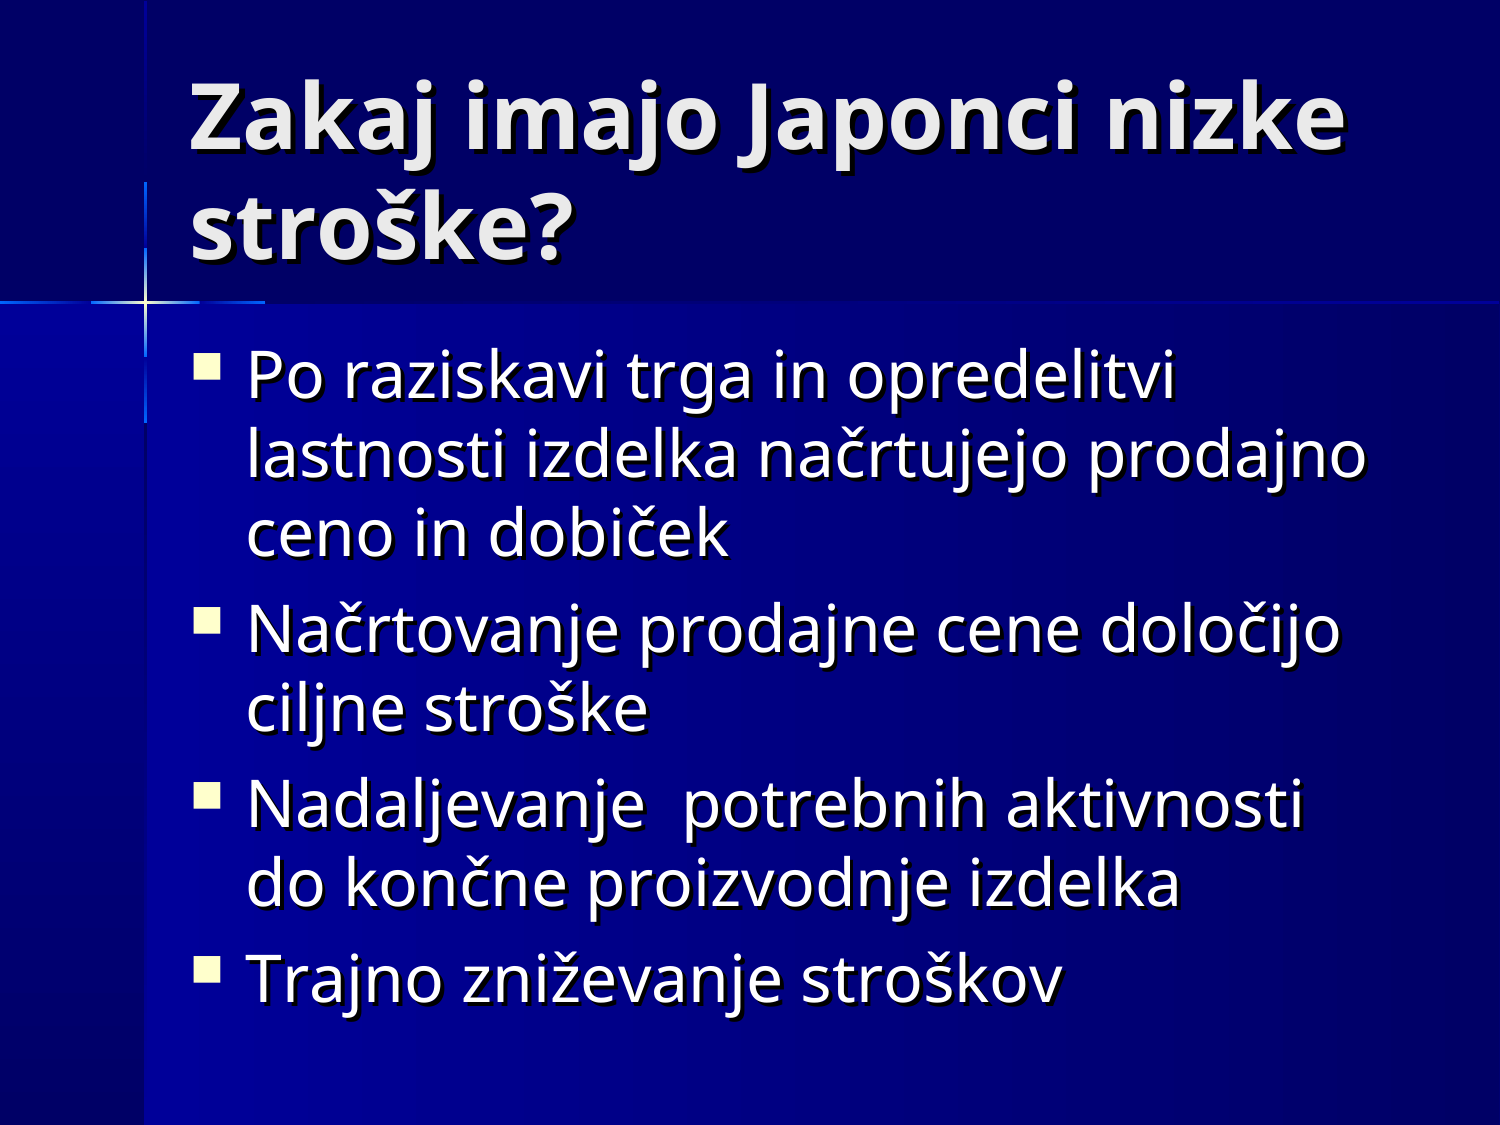

# Zakaj imajo Japonci nizke stroške?
Po raziskavi trga in opredelitvi lastnosti izdelka načrtujejo prodajno ceno in dobiček
Načrtovanje prodajne cene določijo ciljne stroške
Nadaljevanje potrebnih aktivnosti do končne proizvodnje izdelka
Trajno zniževanje stroškov